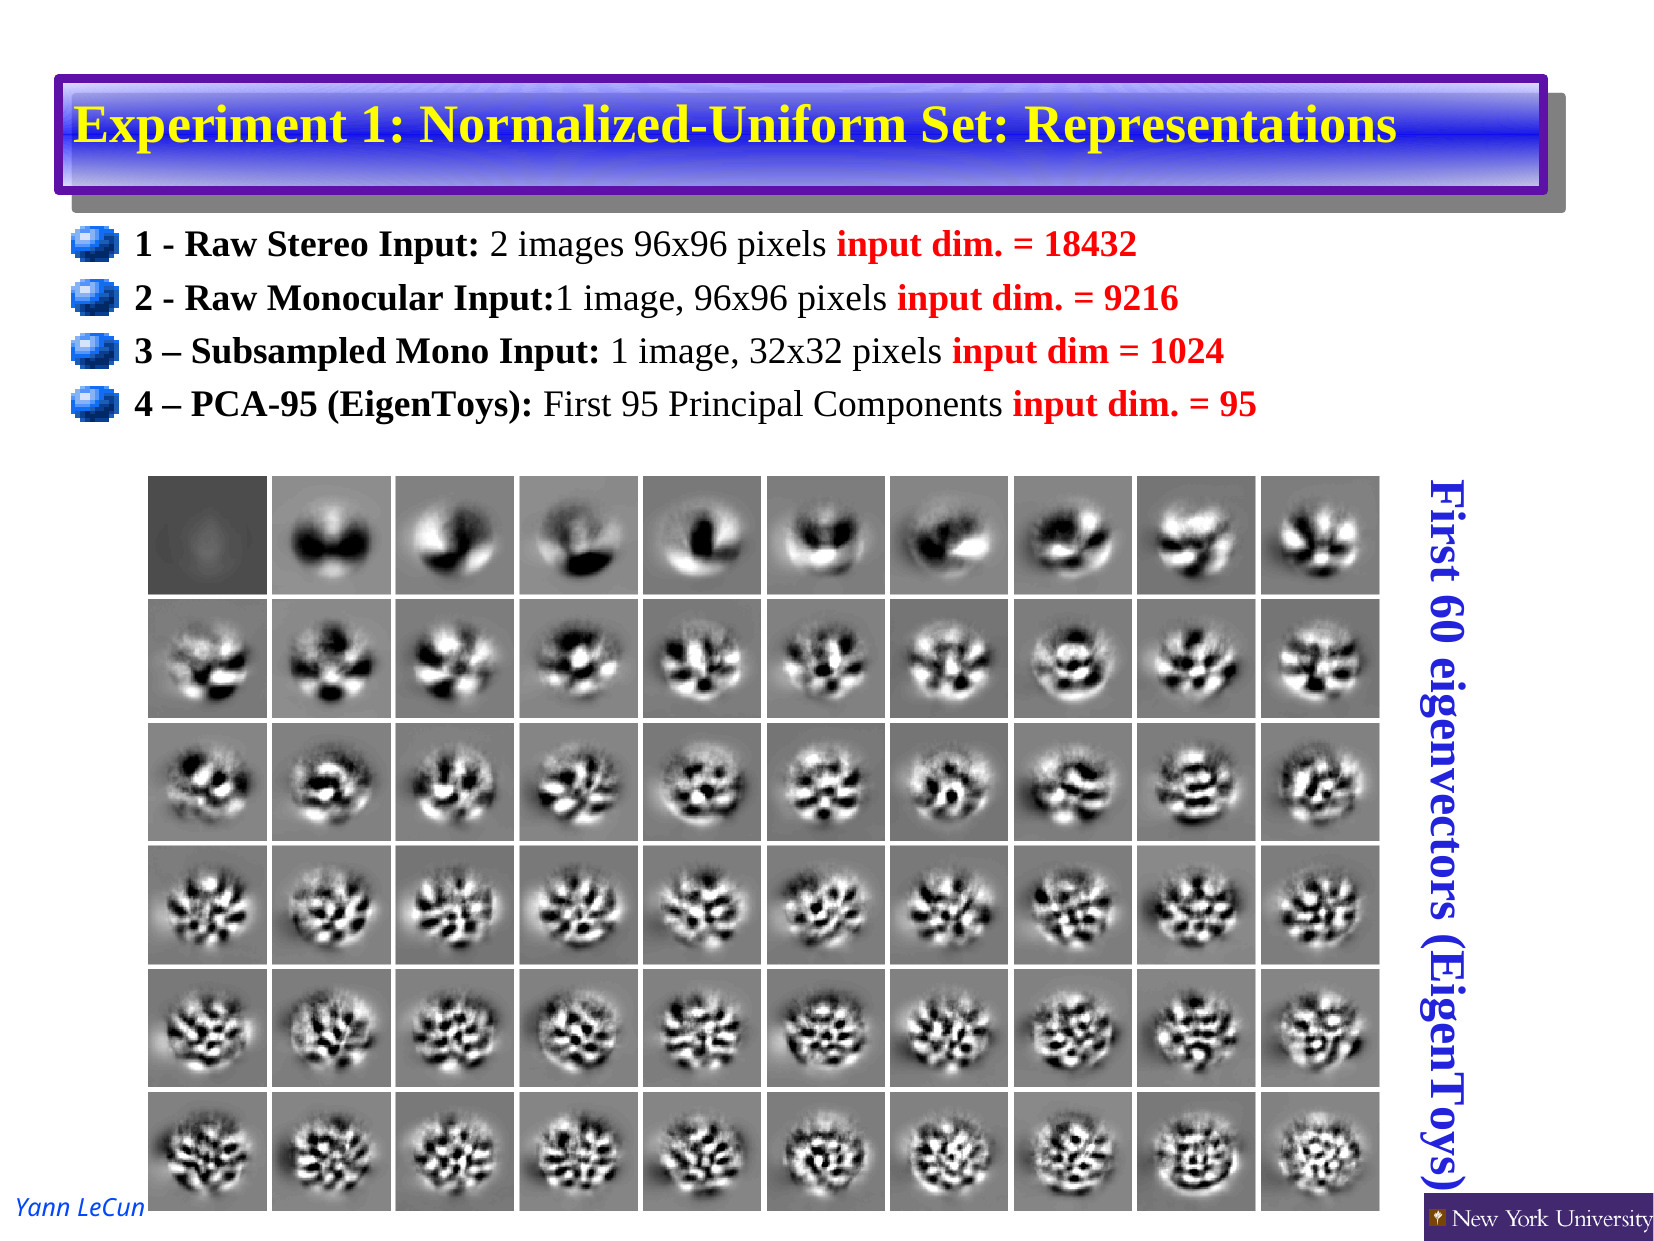

Experiment 1: Normalized-Uniform Set: Representations
 1 - Raw Stereo Input: 2 images 96x96 pixels input dim. = 18432
 2 - Raw Monocular Input:1 image, 96x96 pixels input dim. = 9216
 3 – Subsampled Mono Input: 1 image, 32x32 pixels input dim = 1024
 4 – PCA-95 (EigenToys): First 95 Principal Components input dim. = 95
First 60 eigenvectors (EigenToys)